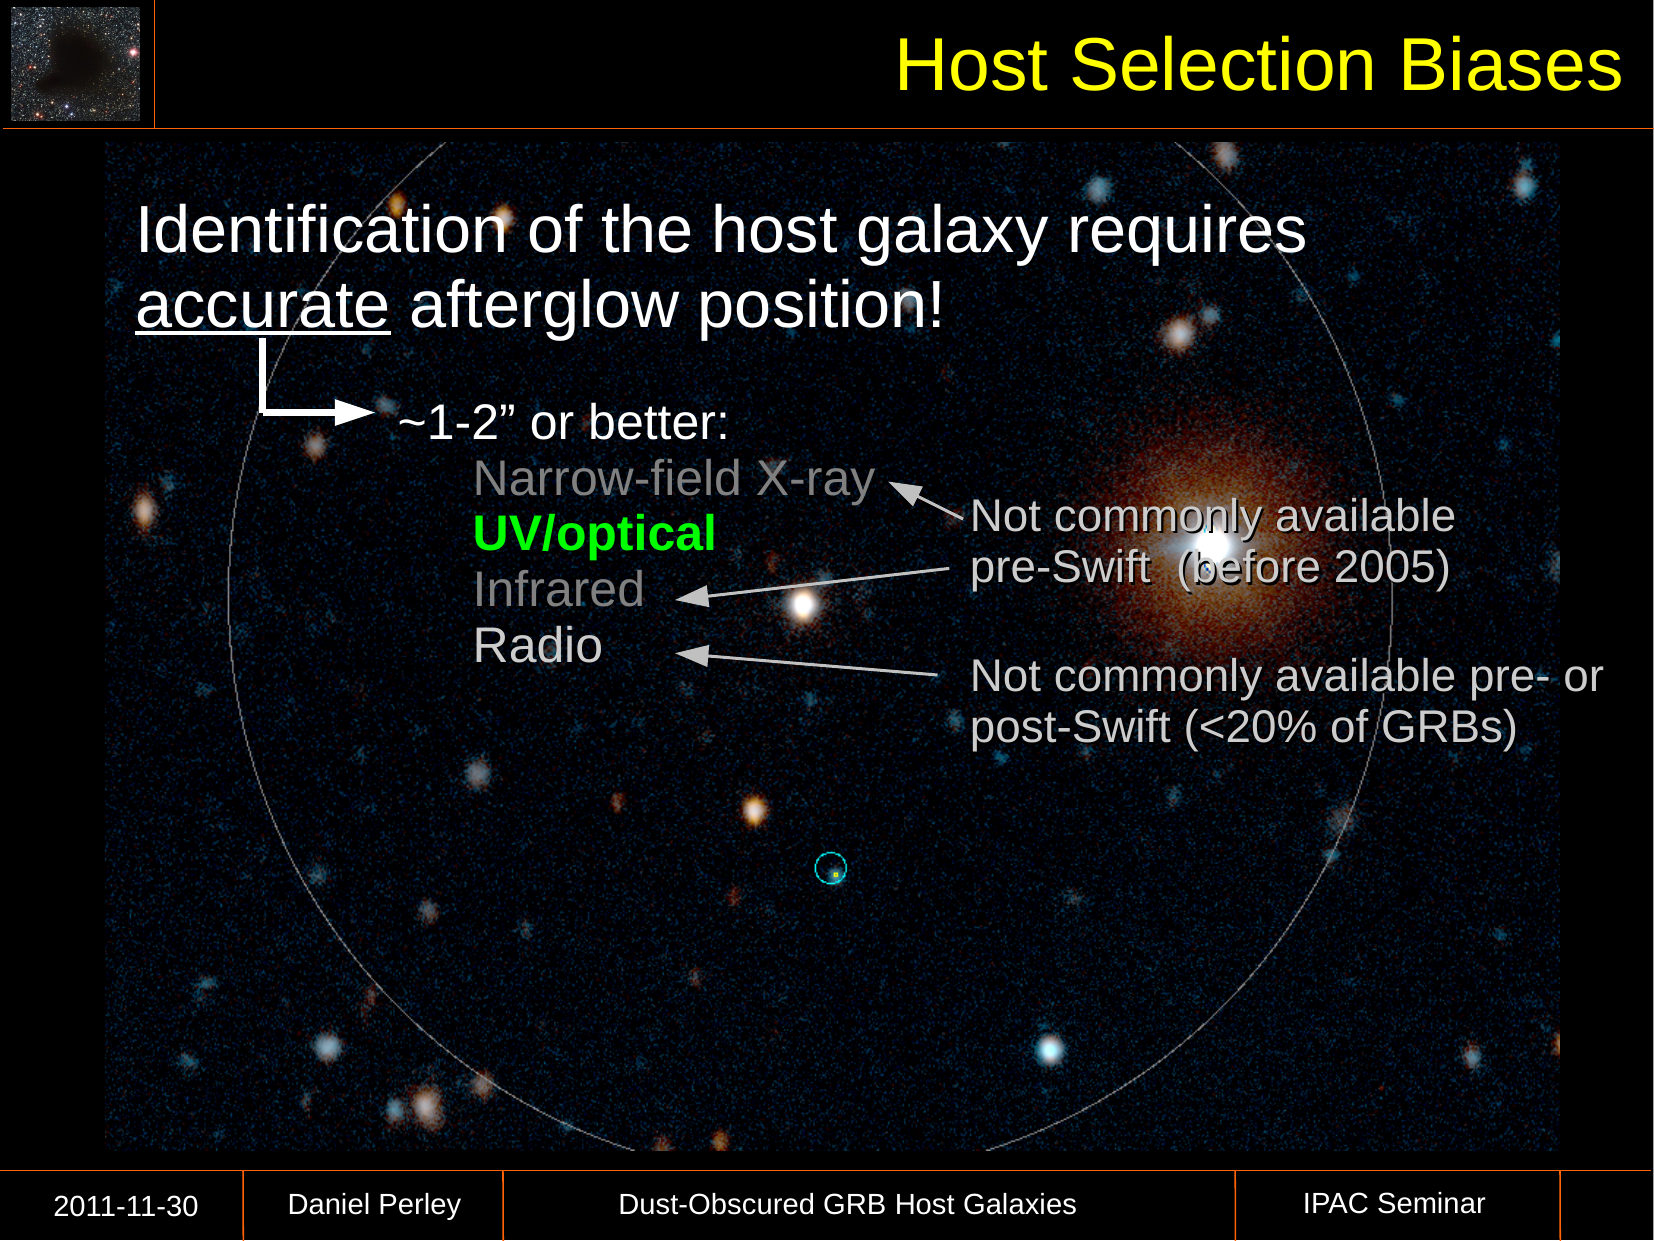

# Host Selection Biases
Identification of the host galaxy requires accurate afterglow position!
~1-2” or better:
	Narrow-field X-ray
	UV/optical
	Infrared
	Radio
Not commonly available
pre-Swift (before 2005)
Not commonly available pre- or post-Swift (<20% of GRBs)
2011-11-30